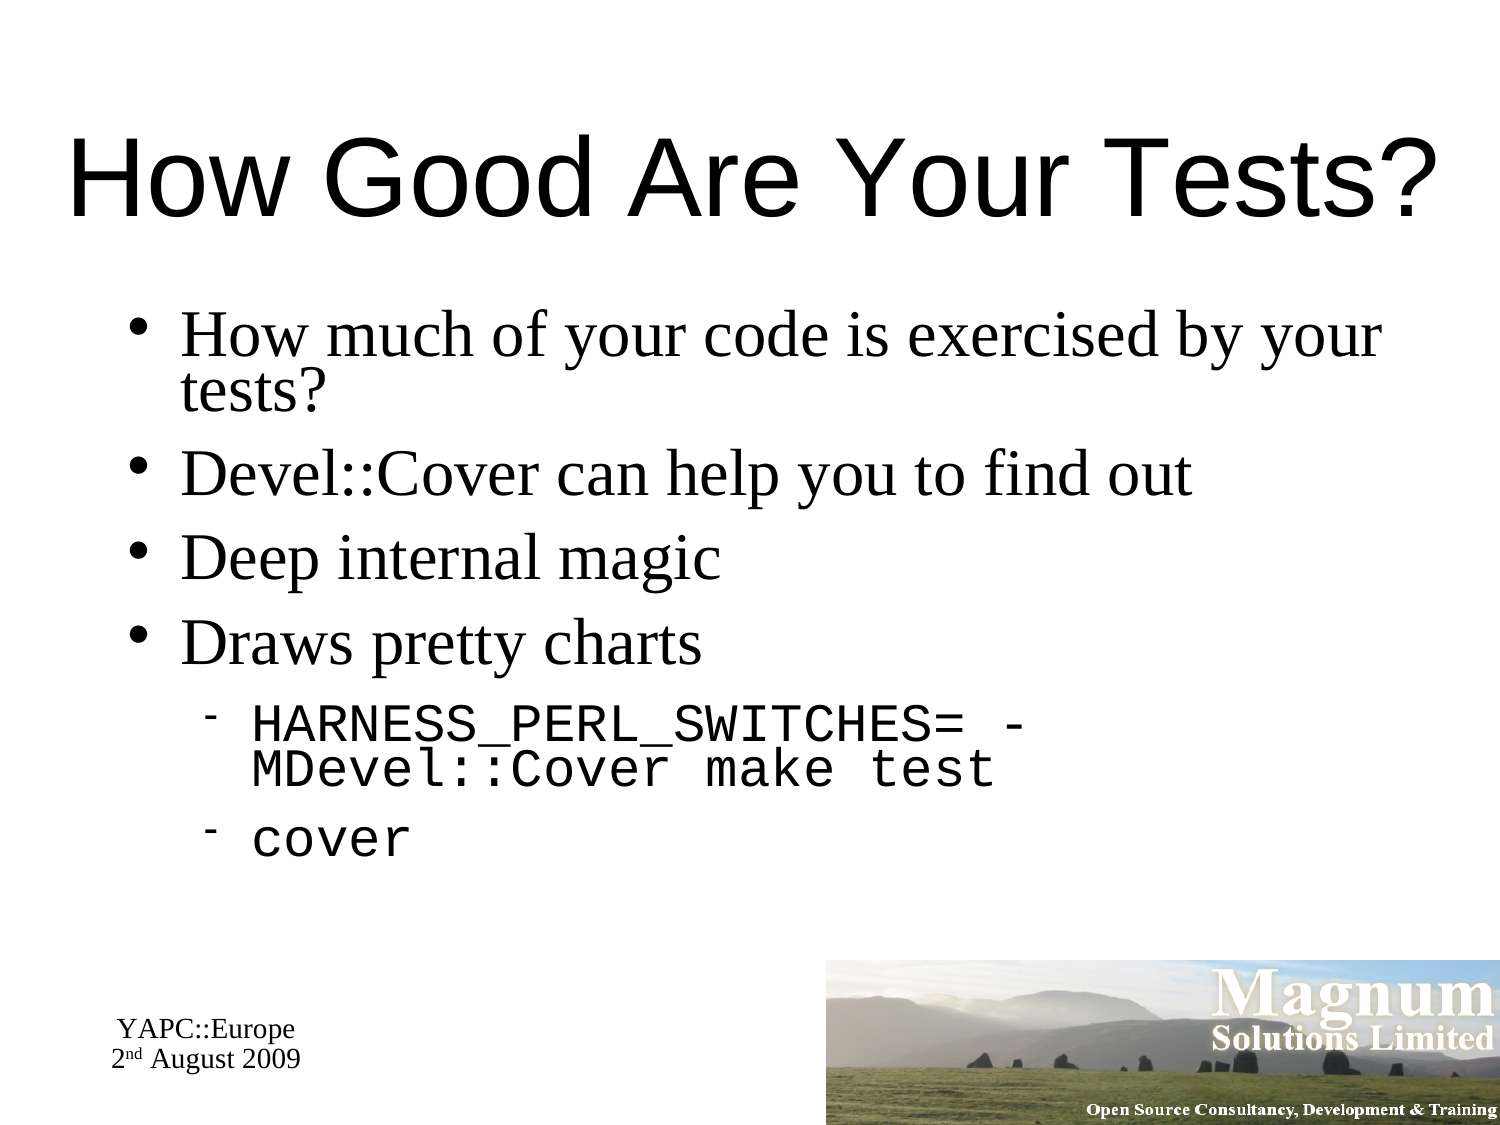

# How Good Are Your Tests?
How much of your code is exercised by your tests?
Devel::Cover can help you to find out
Deep internal magic
Draws pretty charts
HARNESS_PERL_SWITCHES= -MDevel::Cover make test
cover
91